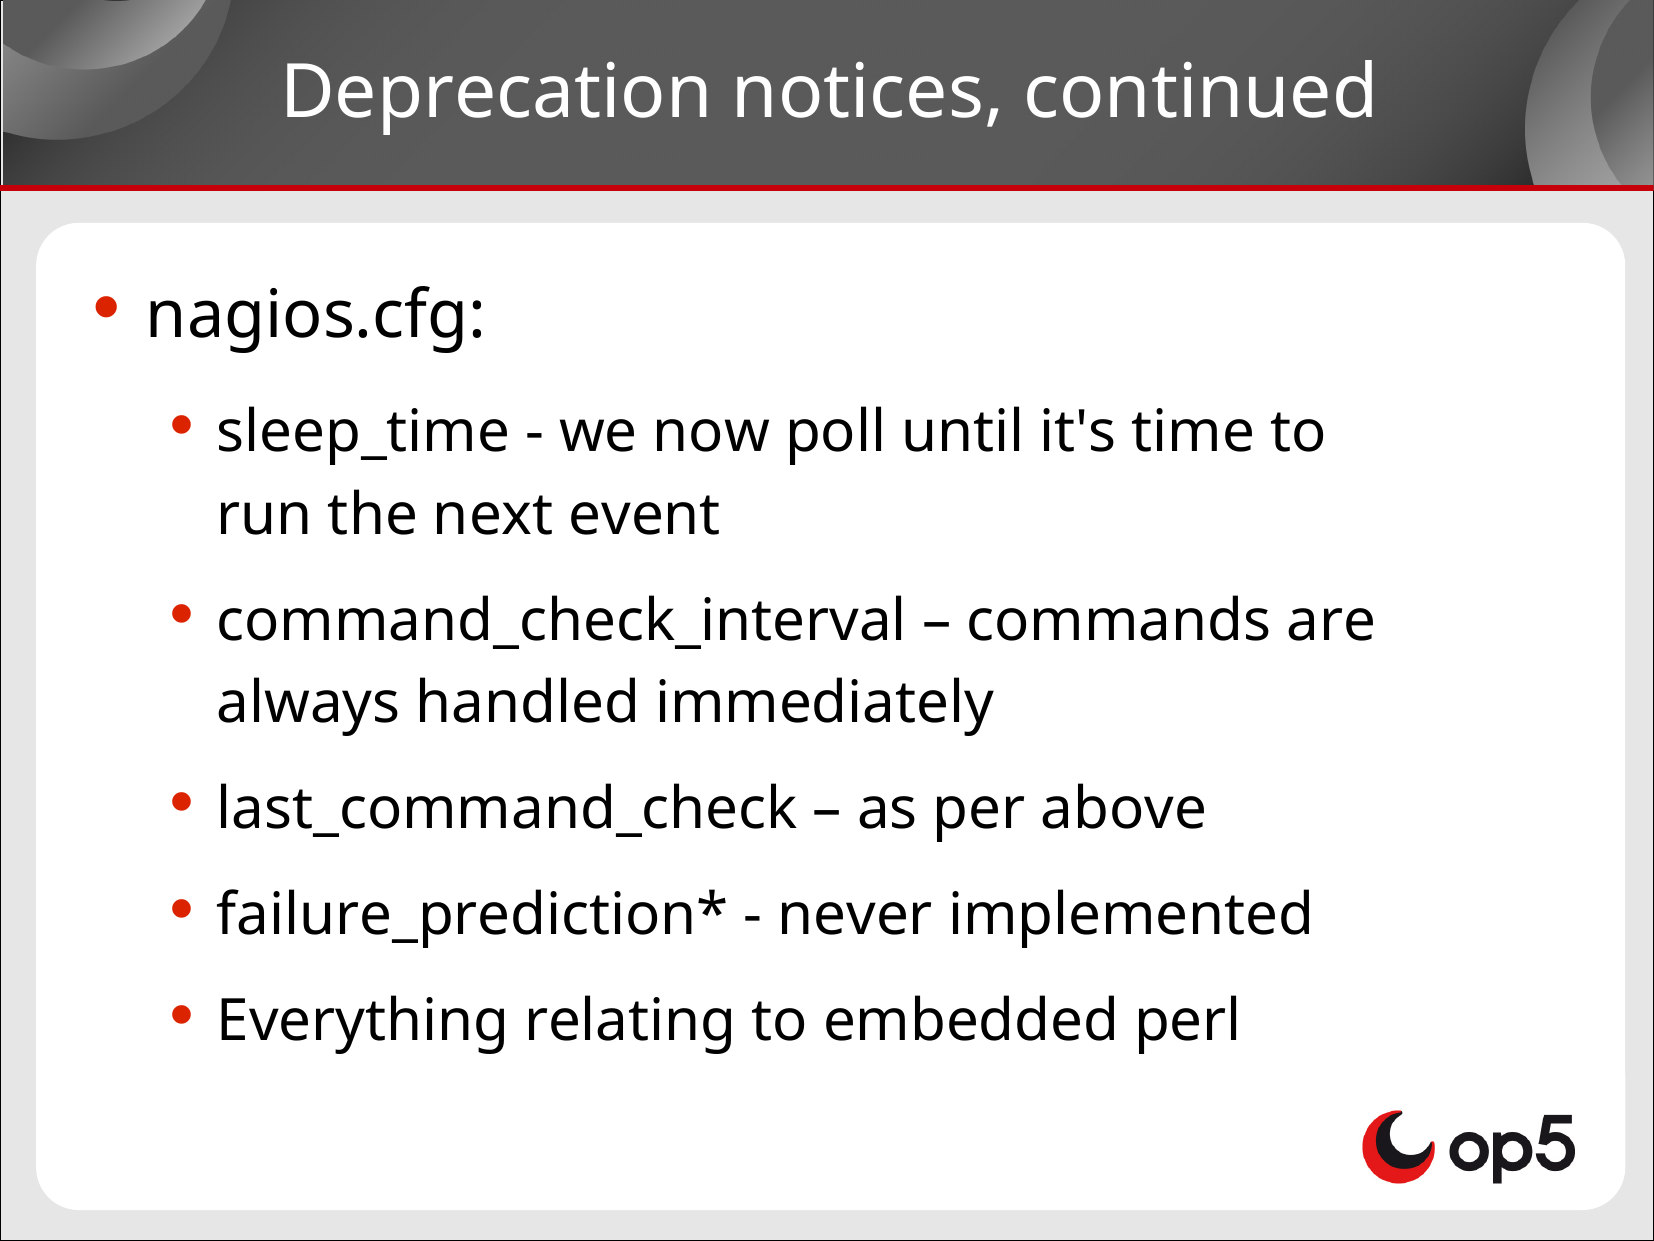

# Deprecation notices, continued
nagios.cfg:
sleep_time - we now poll until it's time to run the next event
command_check_interval – commands are always handled immediately
last_command_check – as per above
failure_prediction* - never implemented
Everything relating to embedded perl